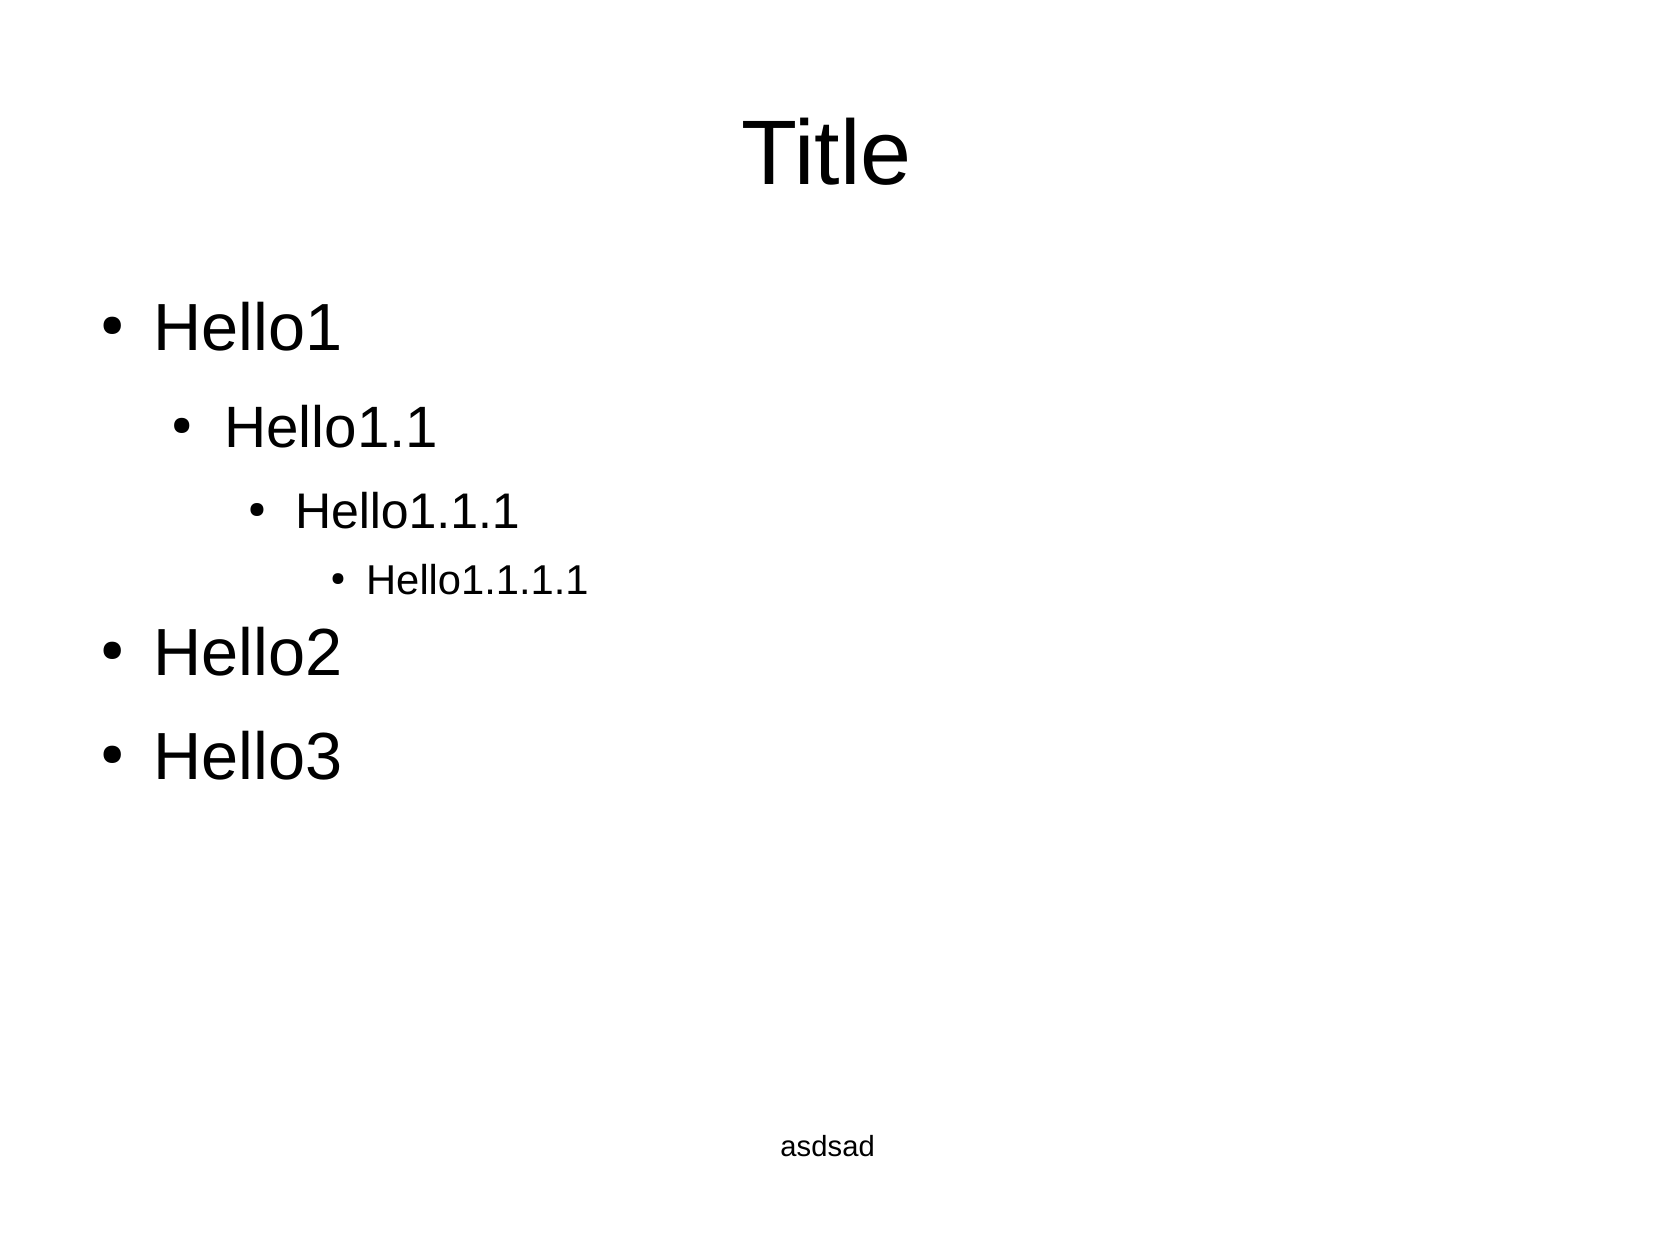

# Title
Hello1
Hello1.1
Hello1.1.1
Hello1.1.1.1
Hello2
Hello3
asdsad